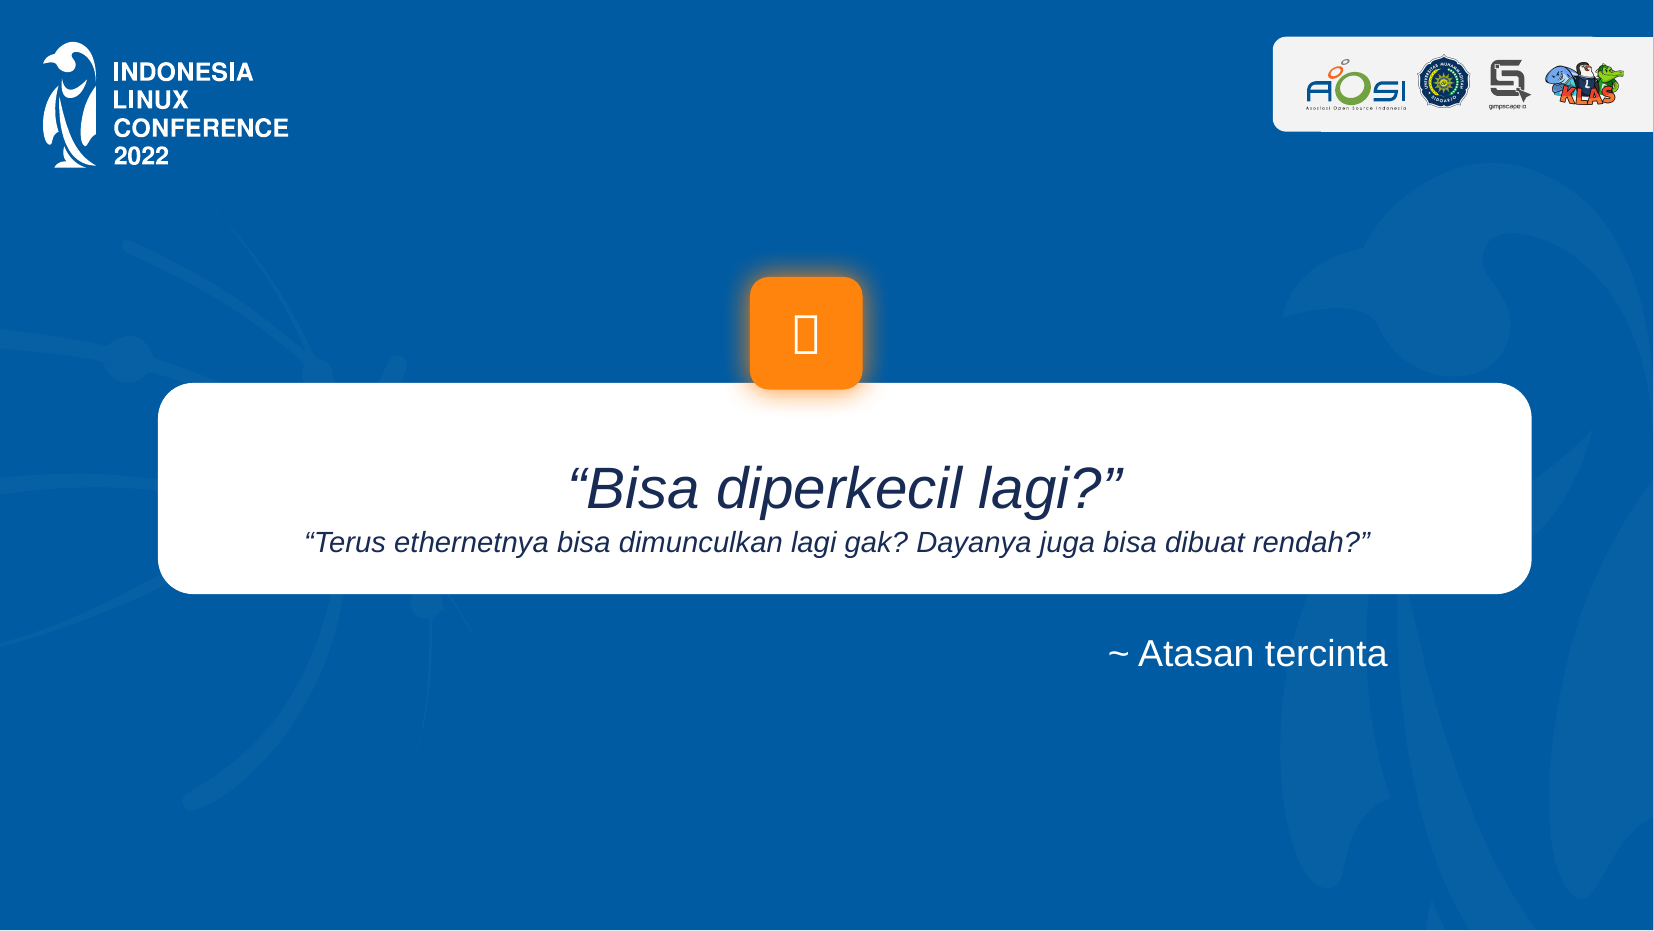


“Bisa diperkecil lagi?”
“Terus ethernetnya bisa dimunculkan lagi gak? Dayanya juga bisa dibuat rendah?”
# ~ Atasan tercinta